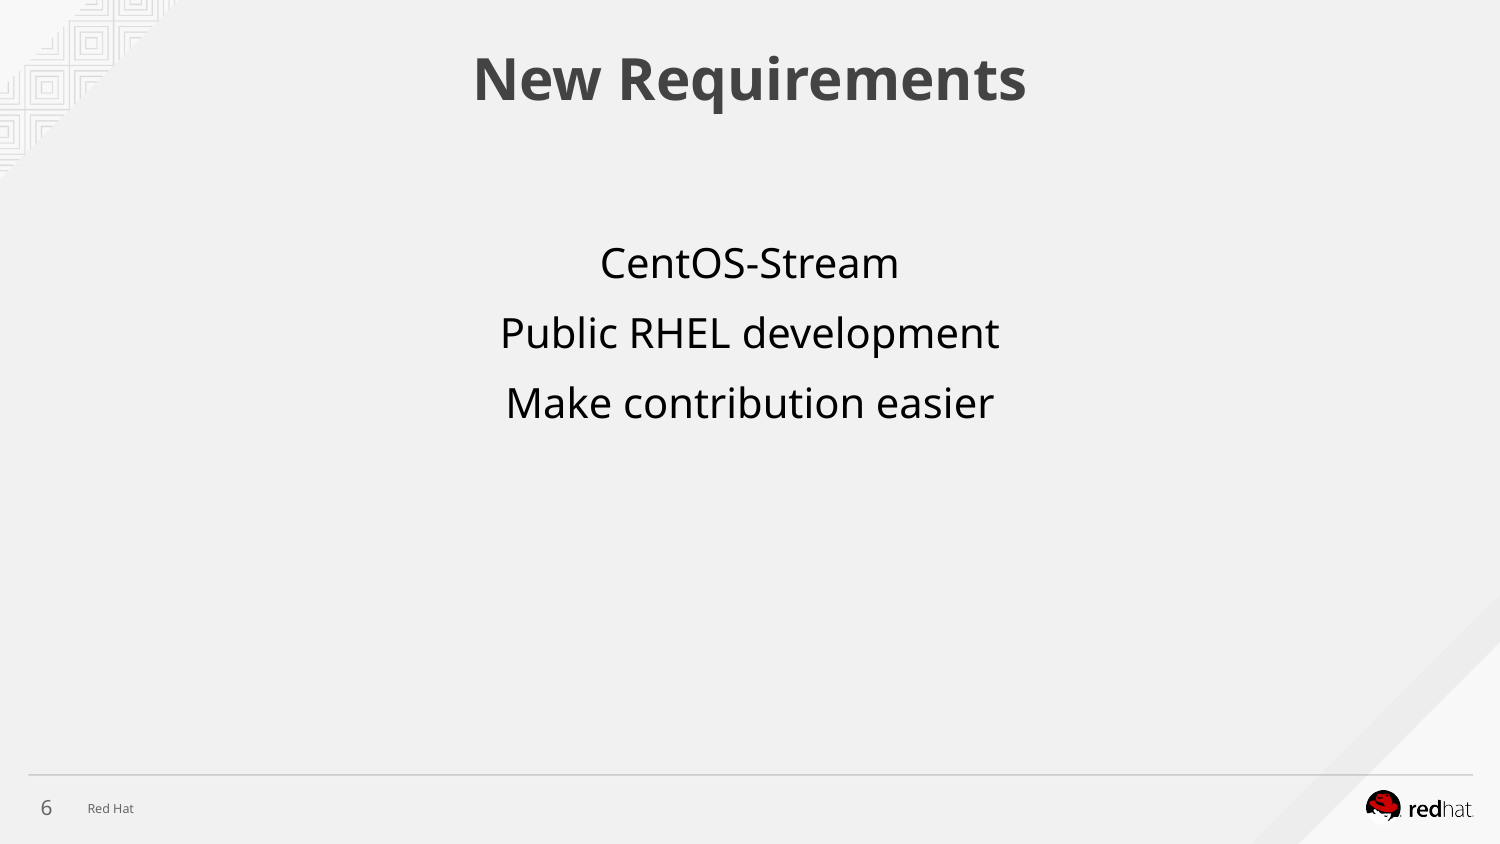

New Requirements
# CentOS-Stream
Public RHEL development
Make contribution easier